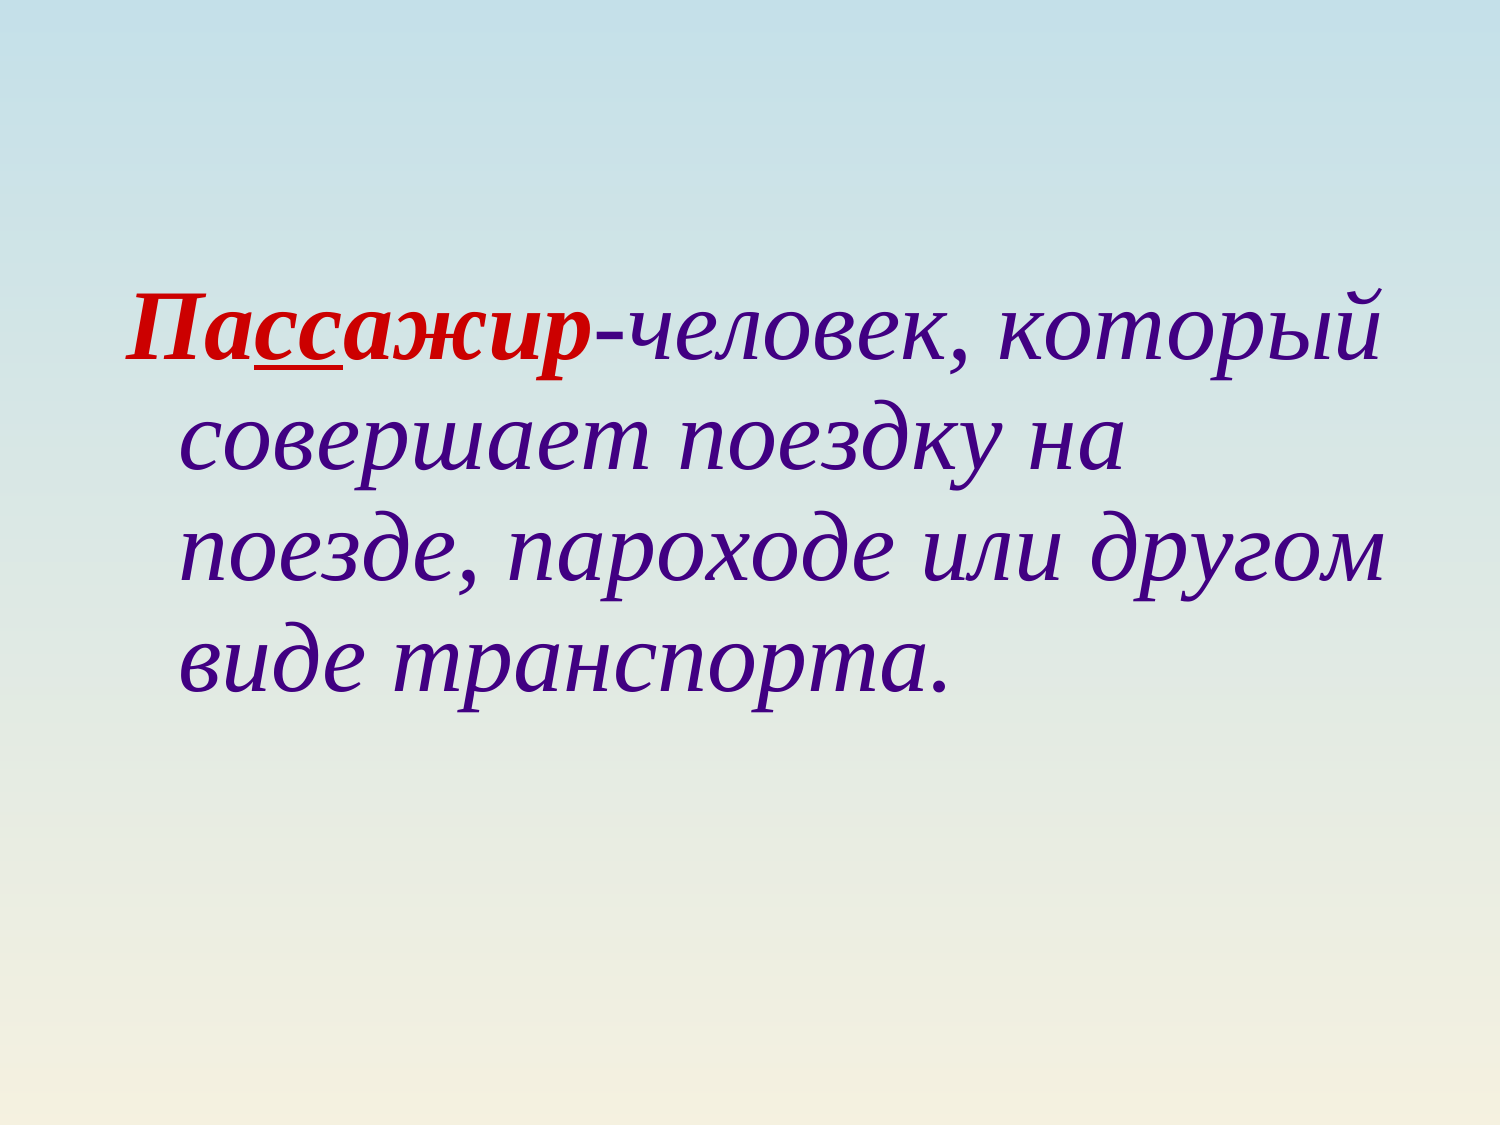

# Пассажир-человек, который совершает поездку на поезде, пароходе или другом виде транспорта.